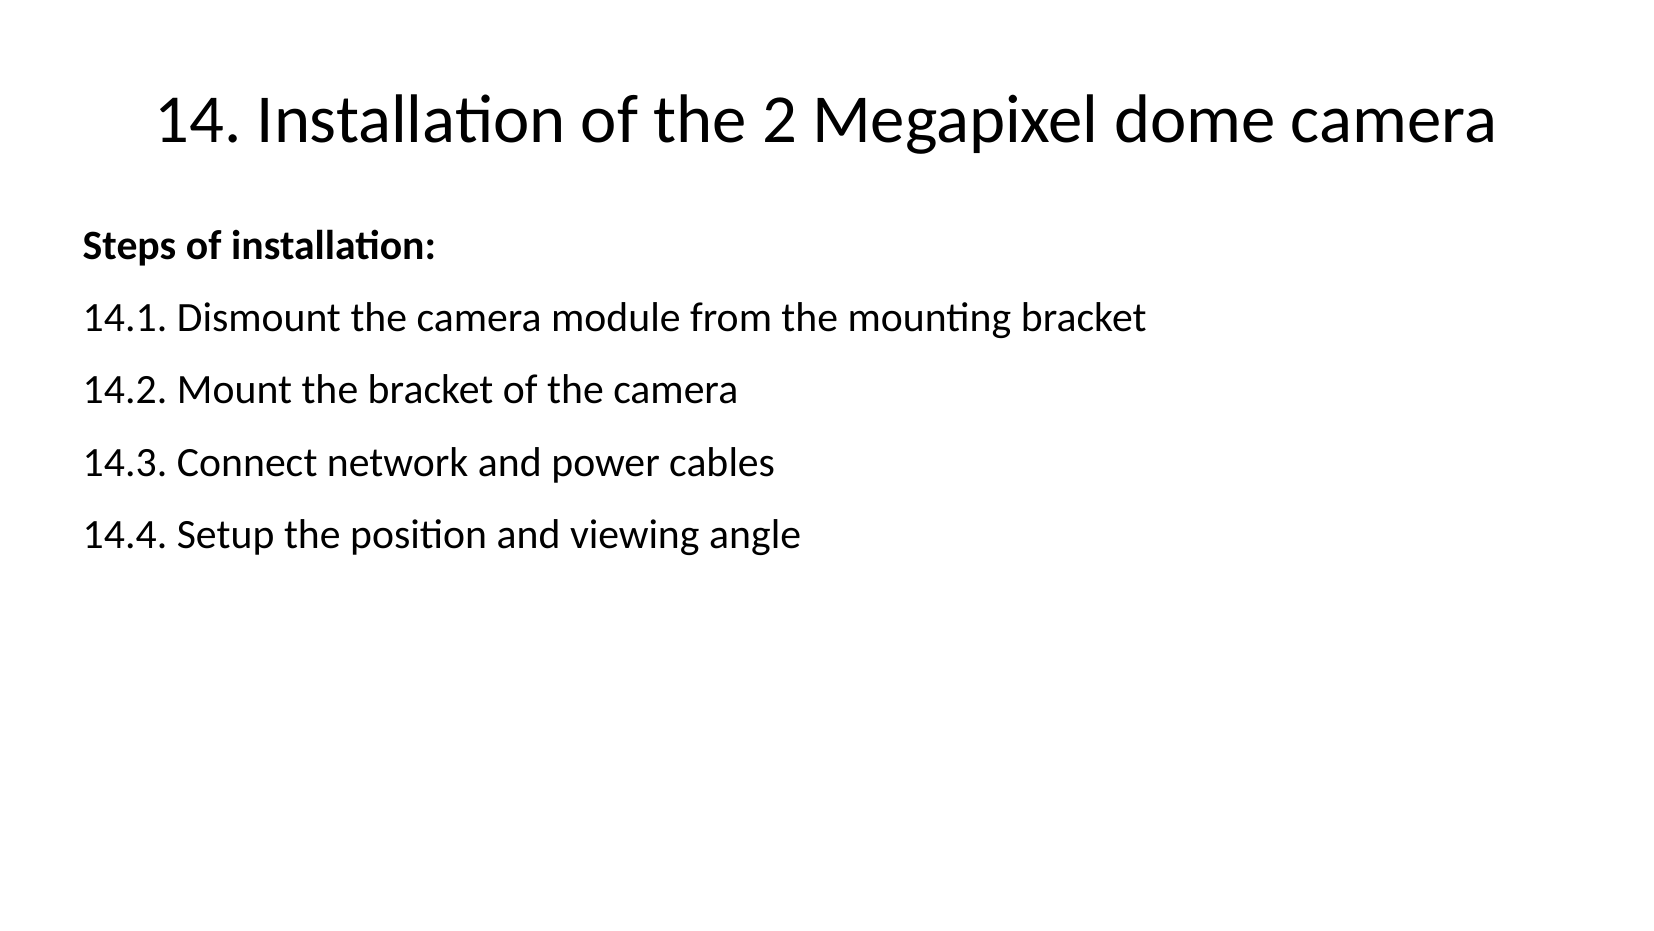

# 14. Installation of the 2 Megapixel dome camera
Steps of installation:
14.1. Dismount the camera module from the mounting bracket
14.2. Mount the bracket of the camera
14.3. Connect network and power cables
14.4. Setup the position and viewing angle